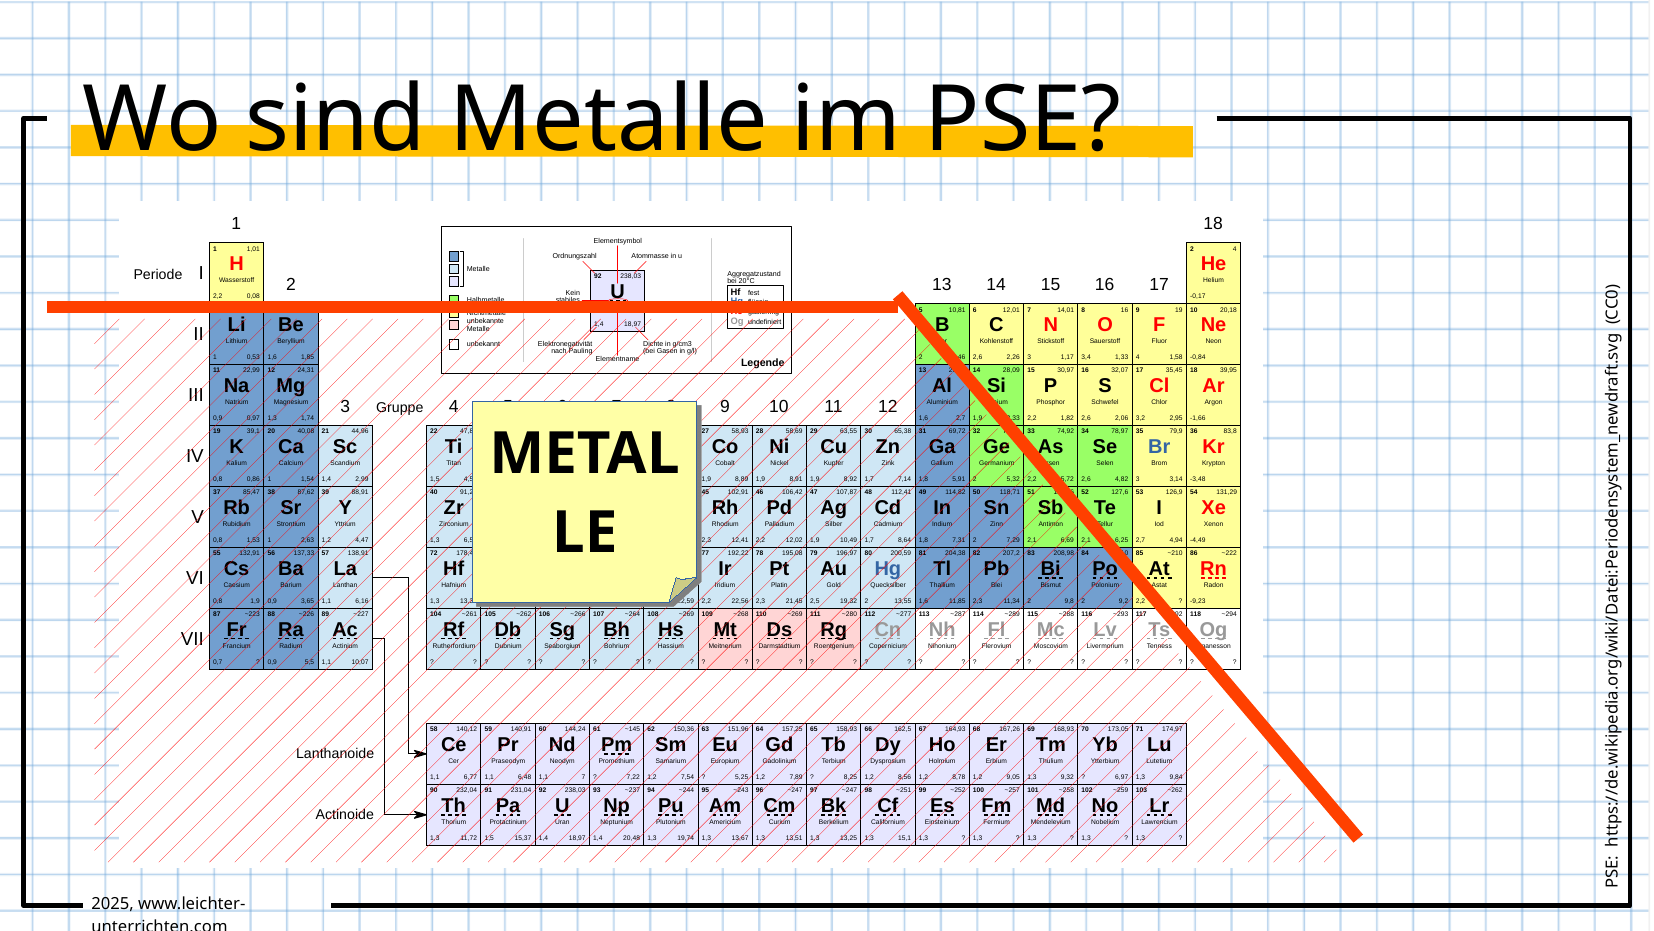

# Wo sind Metalle im PSE?
METALLE
PSE: https://de.wikipedia.org/wiki/Datei:Periodensystem_newdraft.svg (CC0)